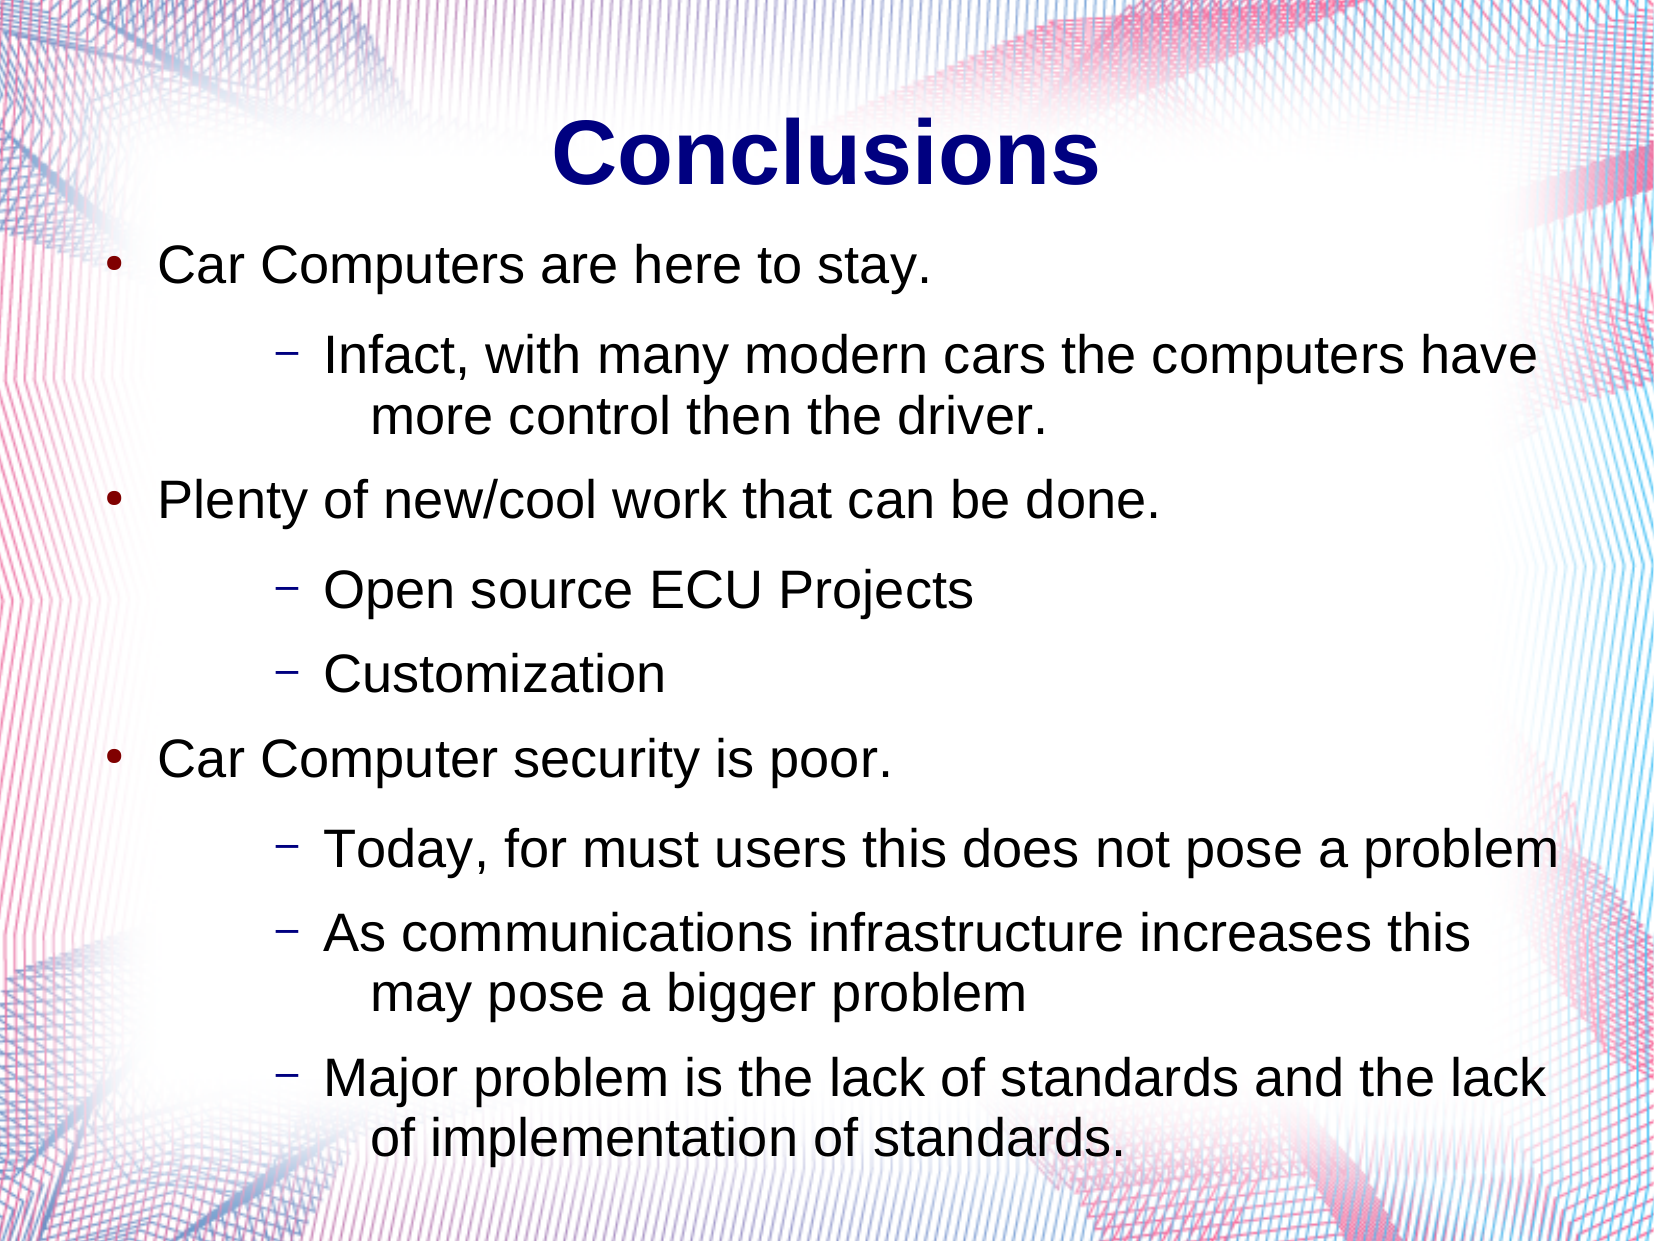

# Conclusions
Car Computers are here to stay.
Infact, with many modern cars the computers have more control then the driver.
Plenty of new/cool work that can be done.
Open source ECU Projects
Customization
Car Computer security is poor.
Today, for must users this does not pose a problem
As communications infrastructure increases this may pose a bigger problem
Major problem is the lack of standards and the lack of implementation of standards.